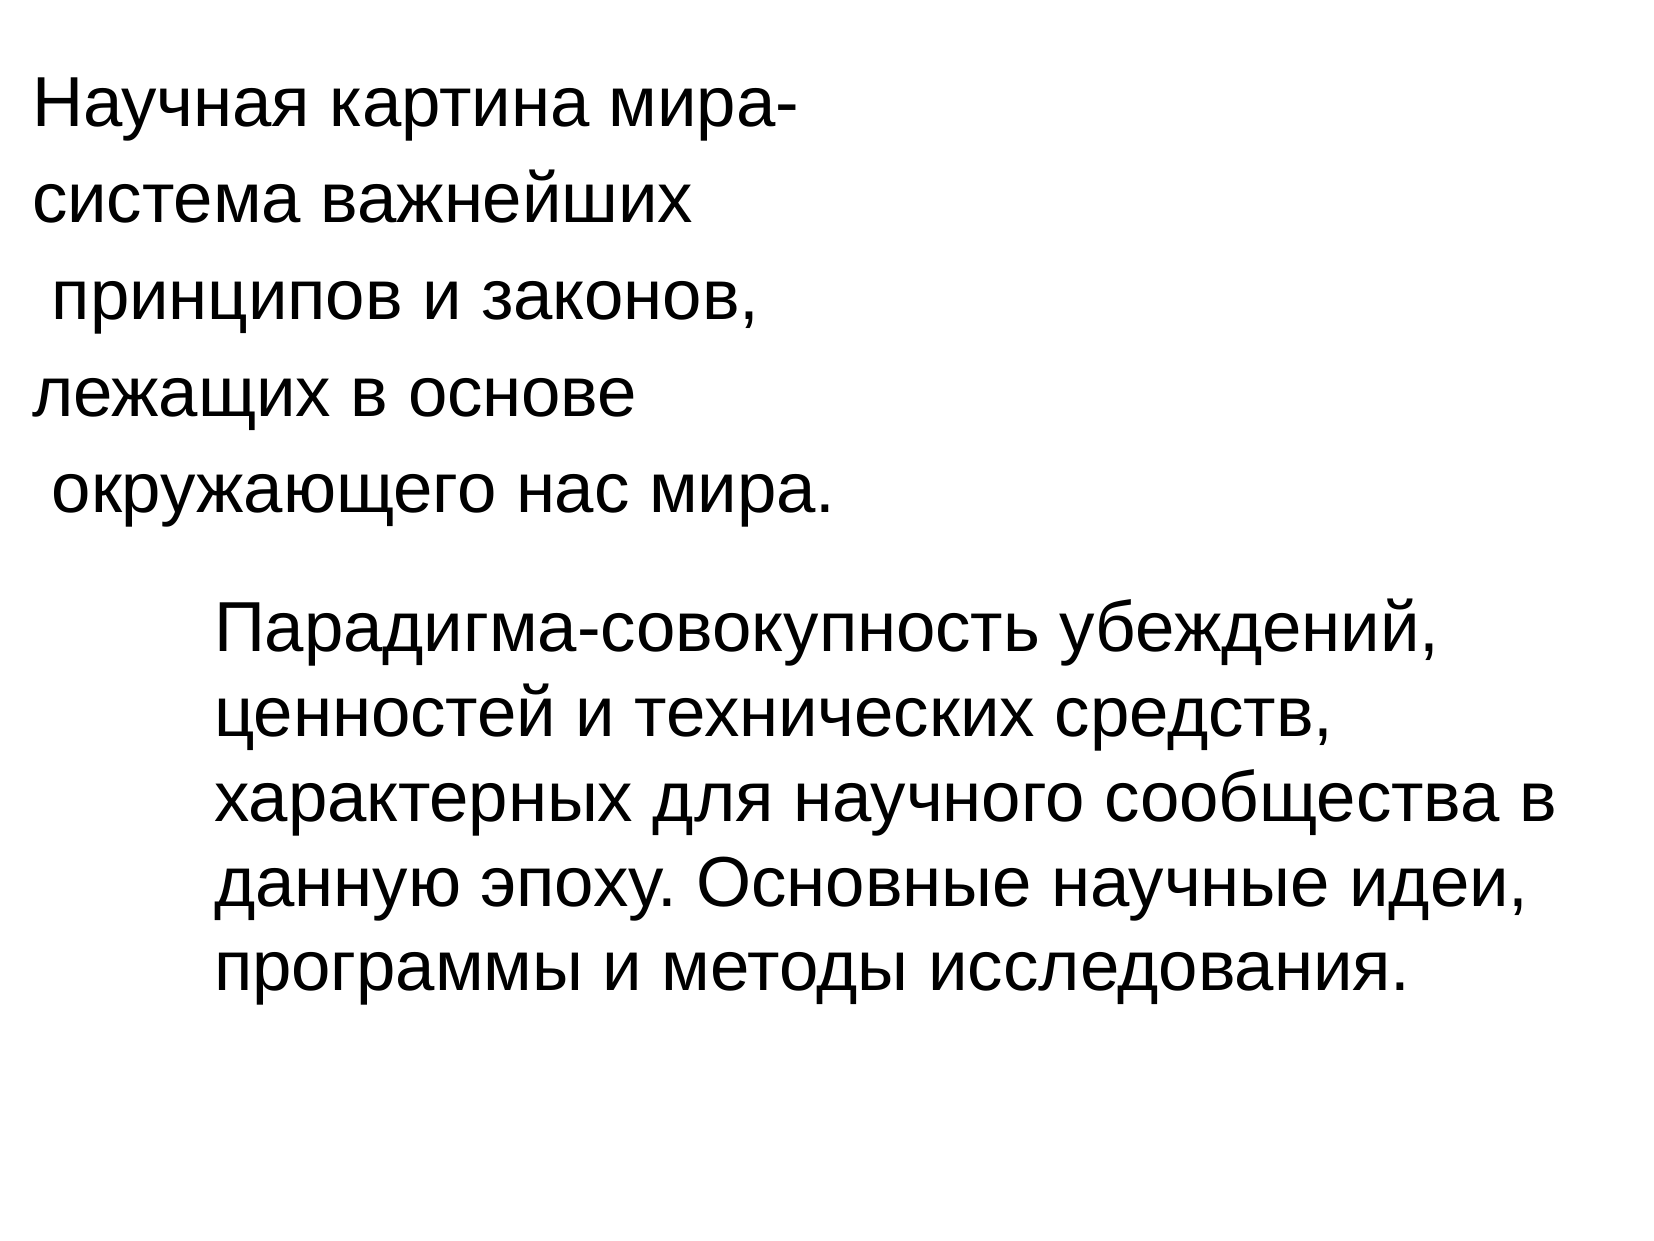

Научная картина мира-
система важнейших
 принципов и законов,
лежащих в основе
 окружающего нас мира.
Парадигма-совокупность убеждений, ценностей и технических средств, характерных для научного сообщества в данную эпоху. Основные научные идеи, программы и методы исследования.